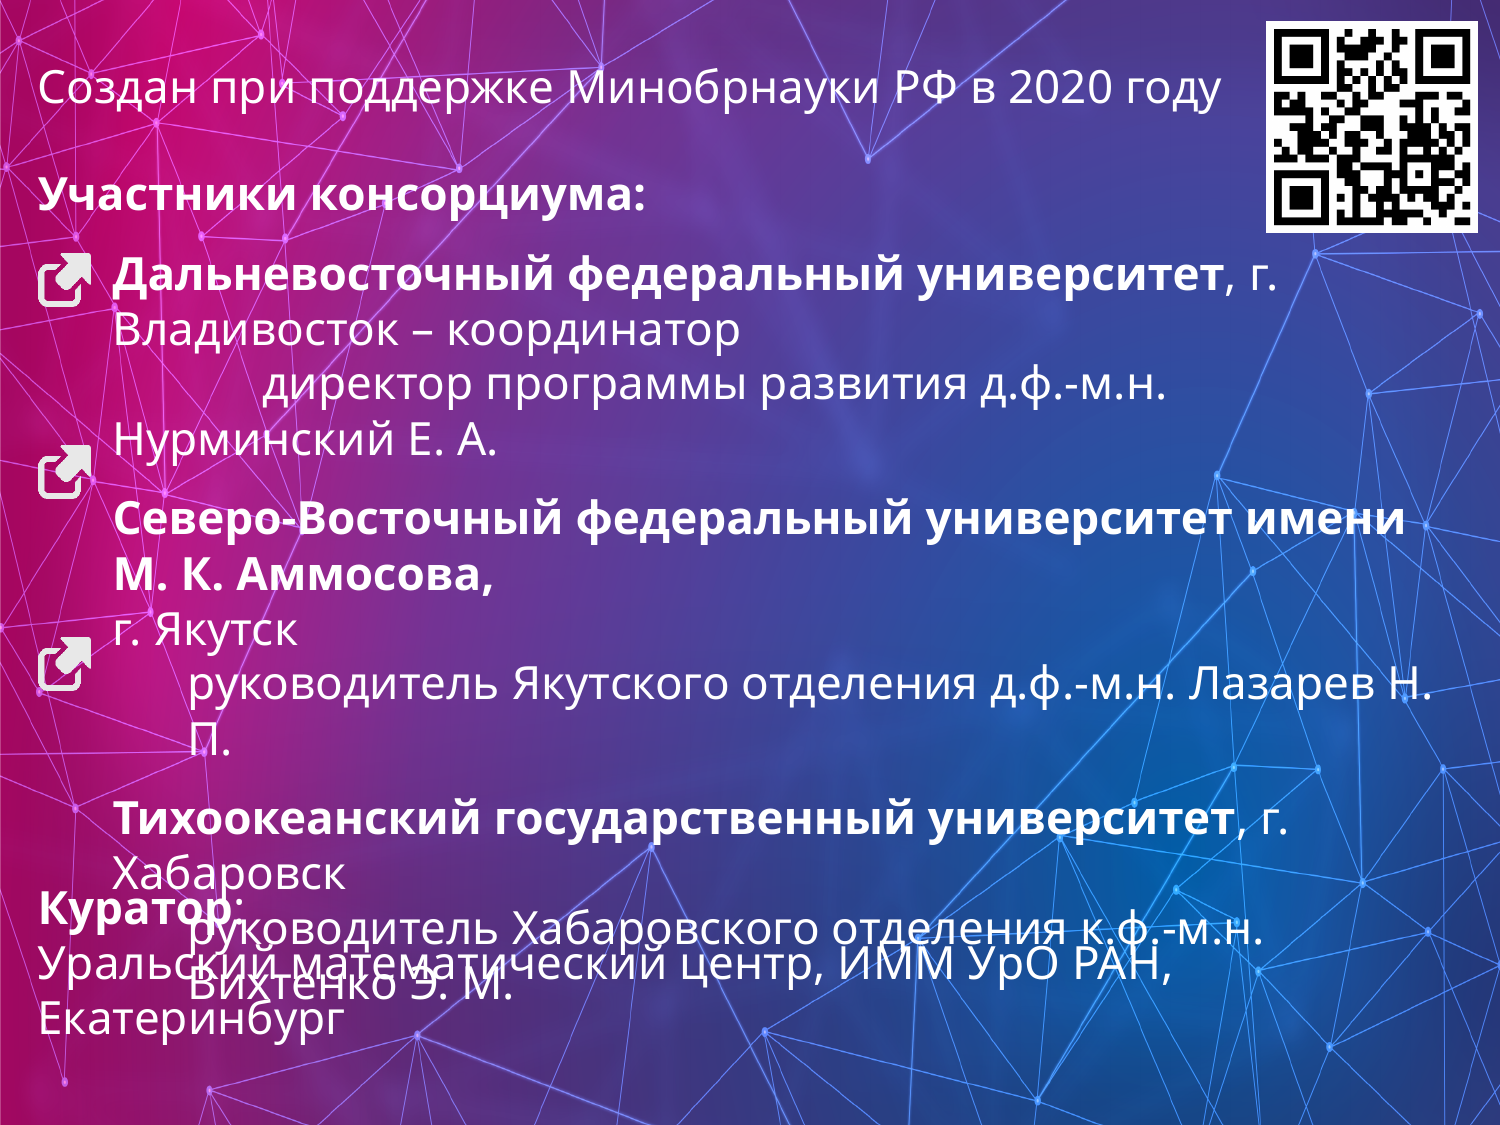

Создан при поддержке Минобрнауки РФ в 2020 году
Участники консорциума:
Дальневосточный федеральный университет, г. Владивосток – координатор
	директор программы развития д.ф.-м.н. Нурминский Е. А.
Северо-Восточный федеральный университет имени М. К. Аммосова,
г. Якутск
руководитель Якутского отделения д.ф.-м.н. Лазарев Н. П.
Тихоокеанский государственный университет, г. Хабаровск
руководитель Хабаровского отделения к.ф.-м.н. Вихтенко Э. М.
Куратор:
Уральский математический центр, ИММ УрО РАН, Екатеринбург